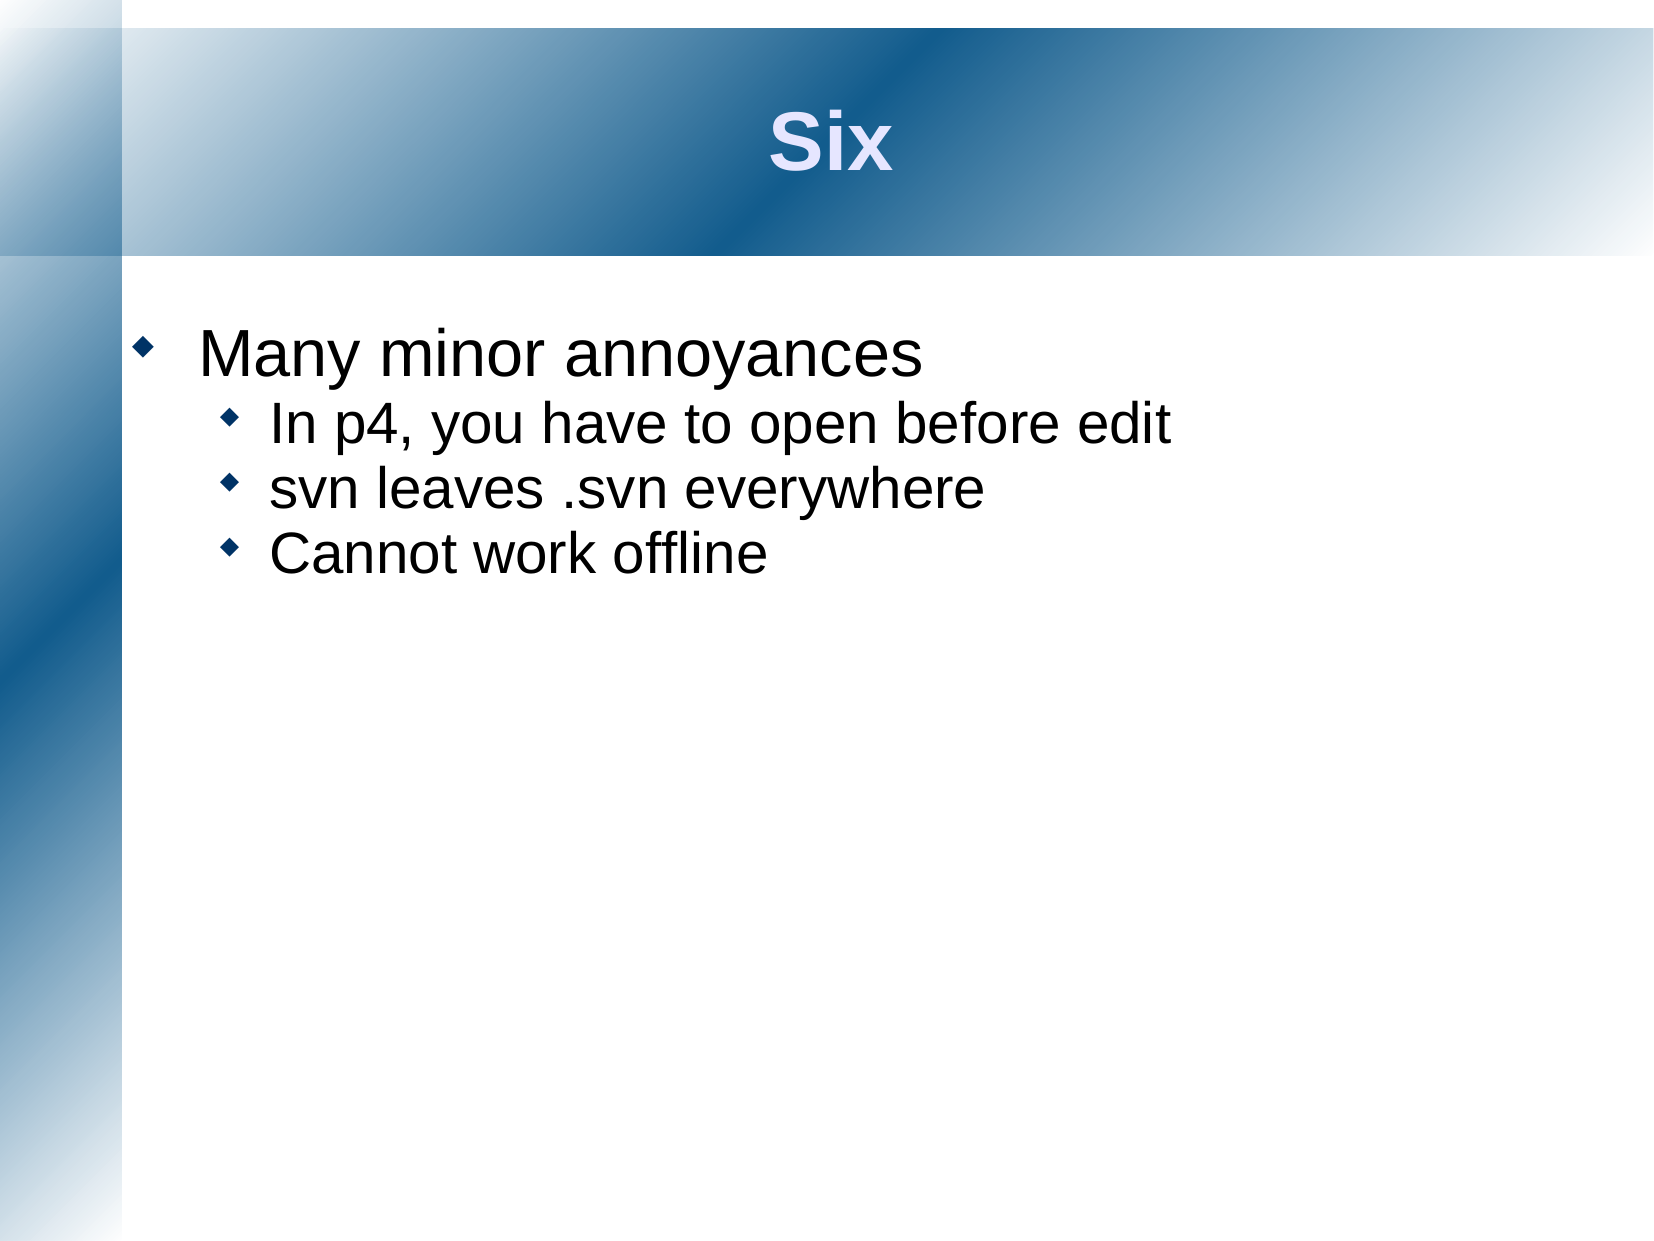

# Six
Many minor annoyances
In p4, you have to open before edit
svn leaves .svn everywhere
Cannot work offline